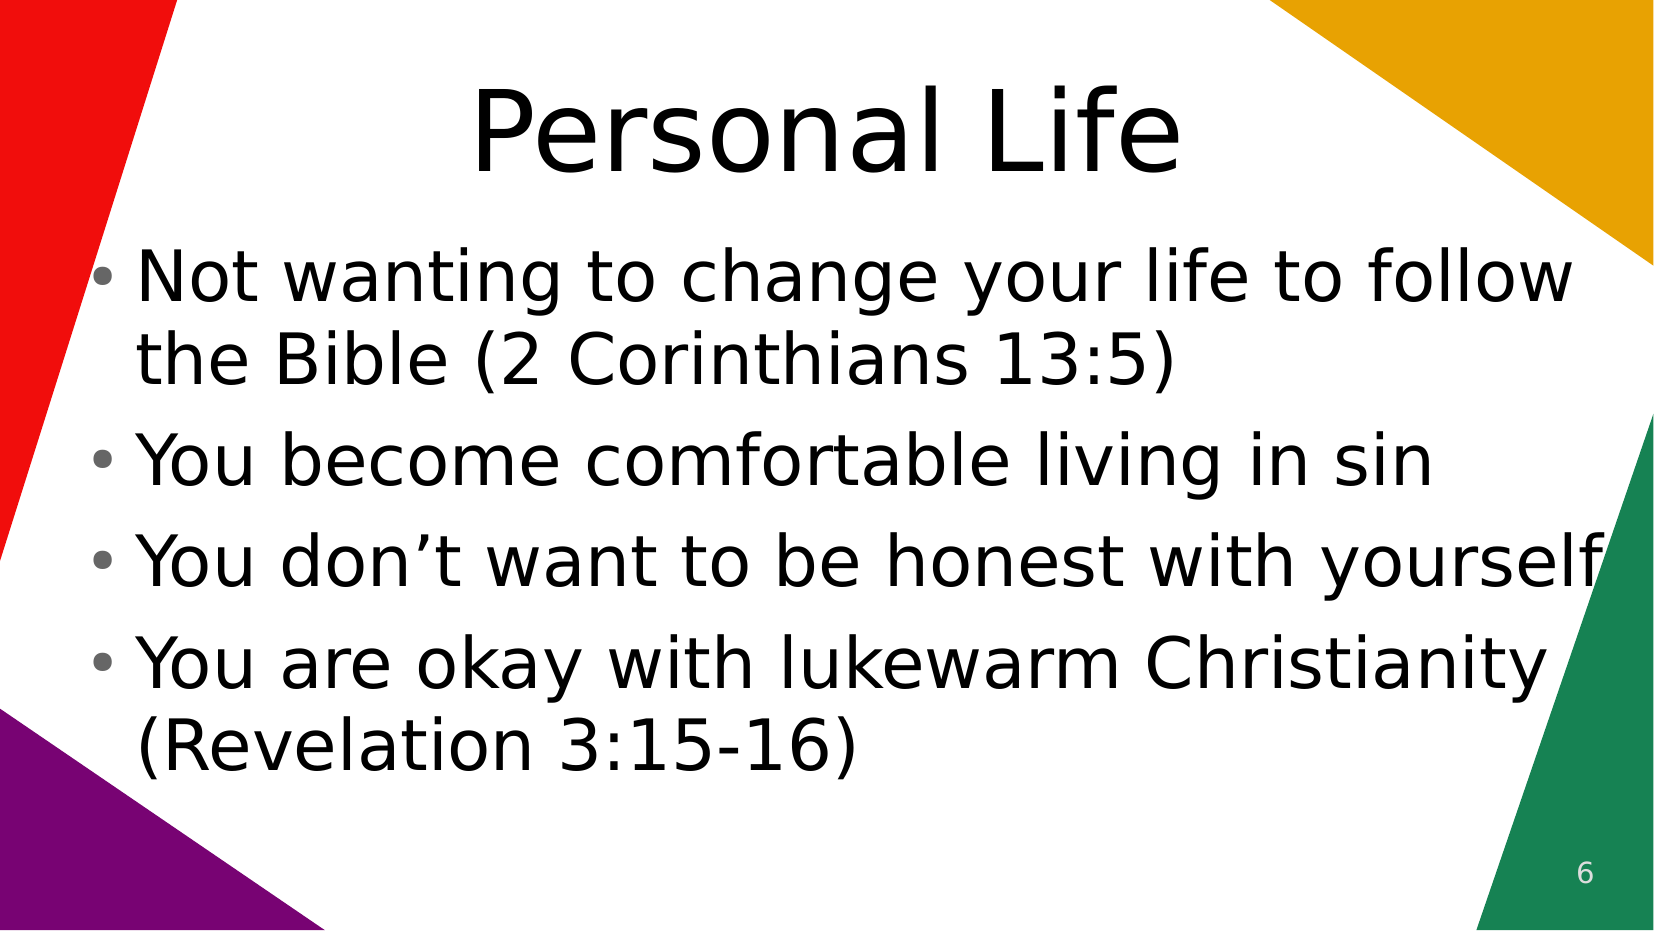

# Personal Life
Not wanting to change your life to follow the Bible (2 Corinthians 13:5)
You become comfortable living in sin
You don’t want to be honest with yourself
You are okay with lukewarm Christianity (Revelation 3:15-16)
6